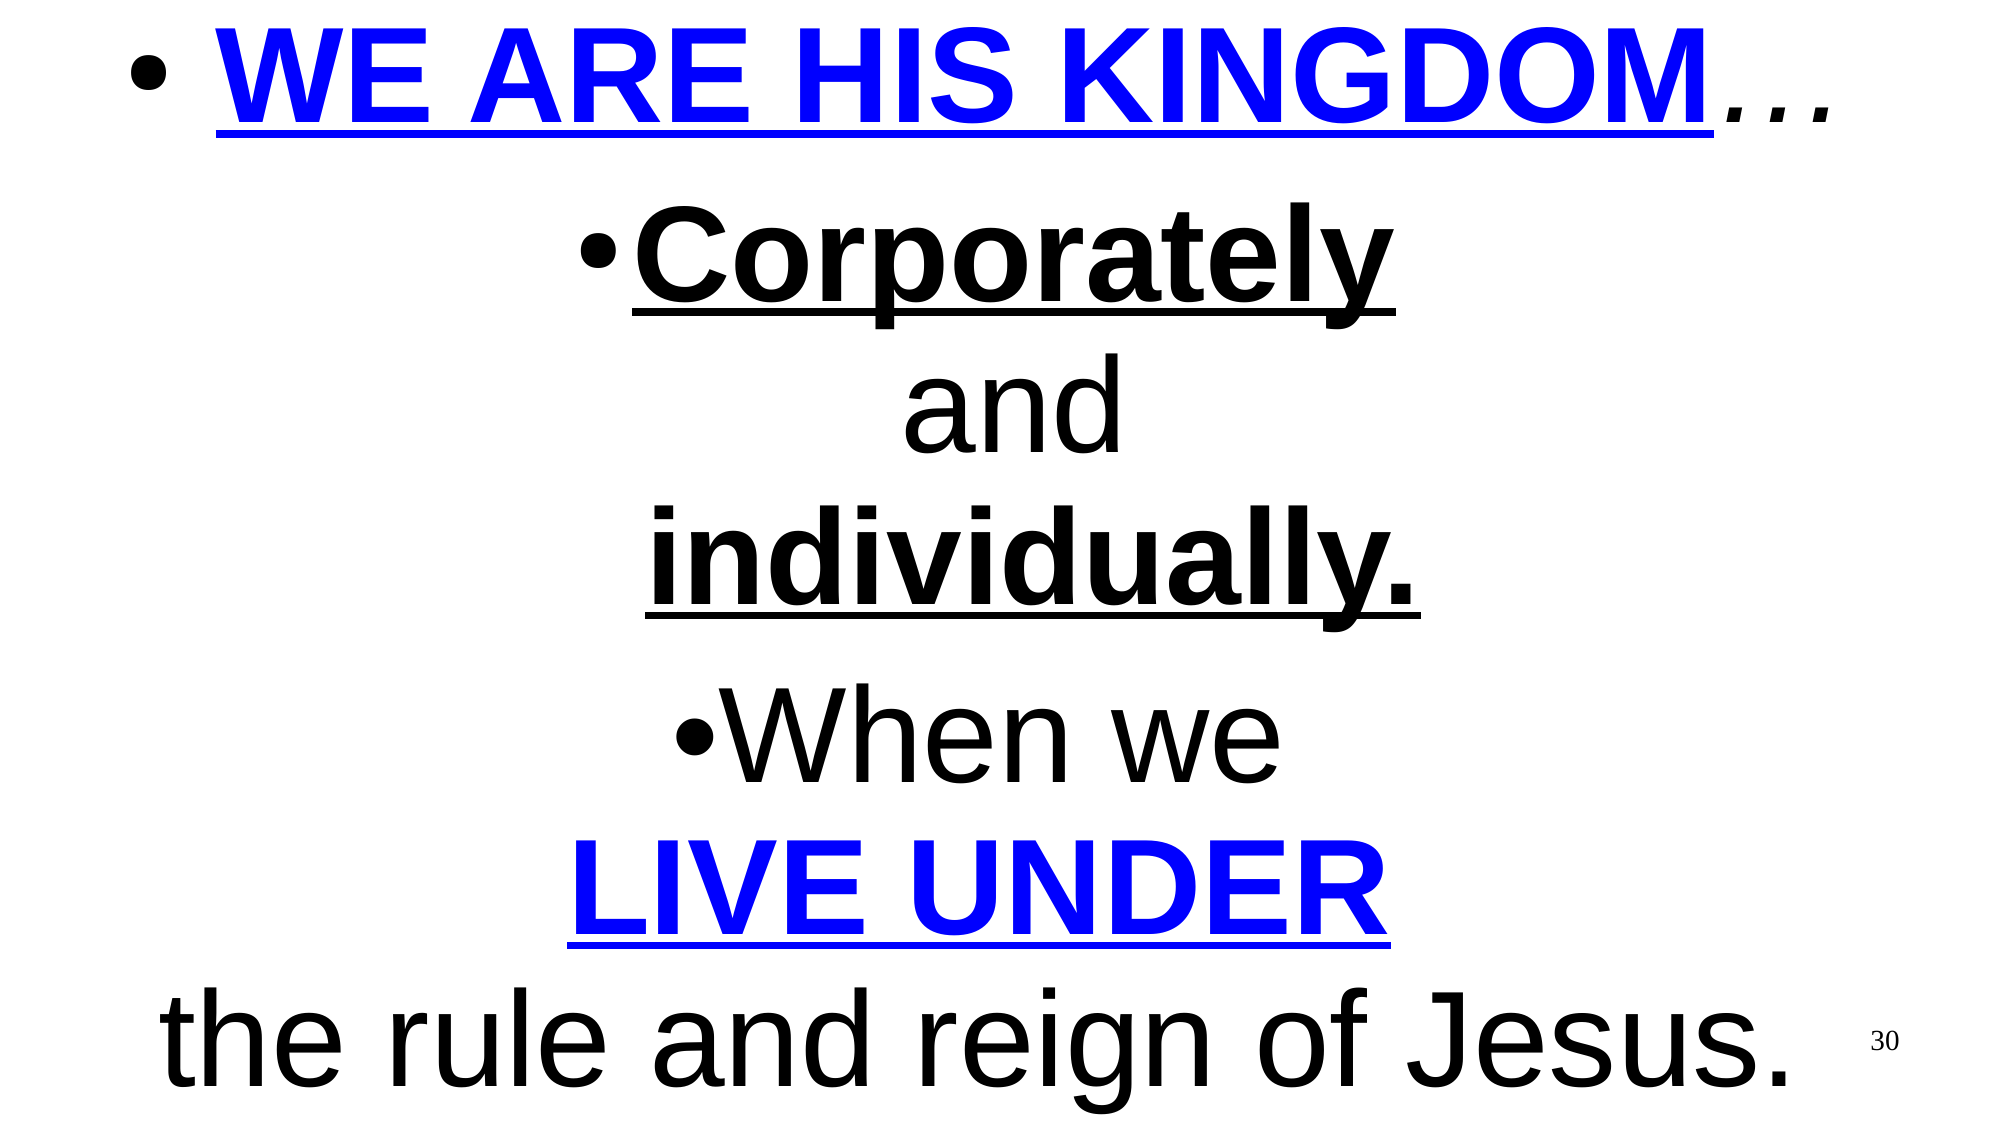

# WE ARE HIS KINGDOM…
Corporately
and
individually.
•When we 
LIVE UNDER
the rule and reign of Jesus.
30